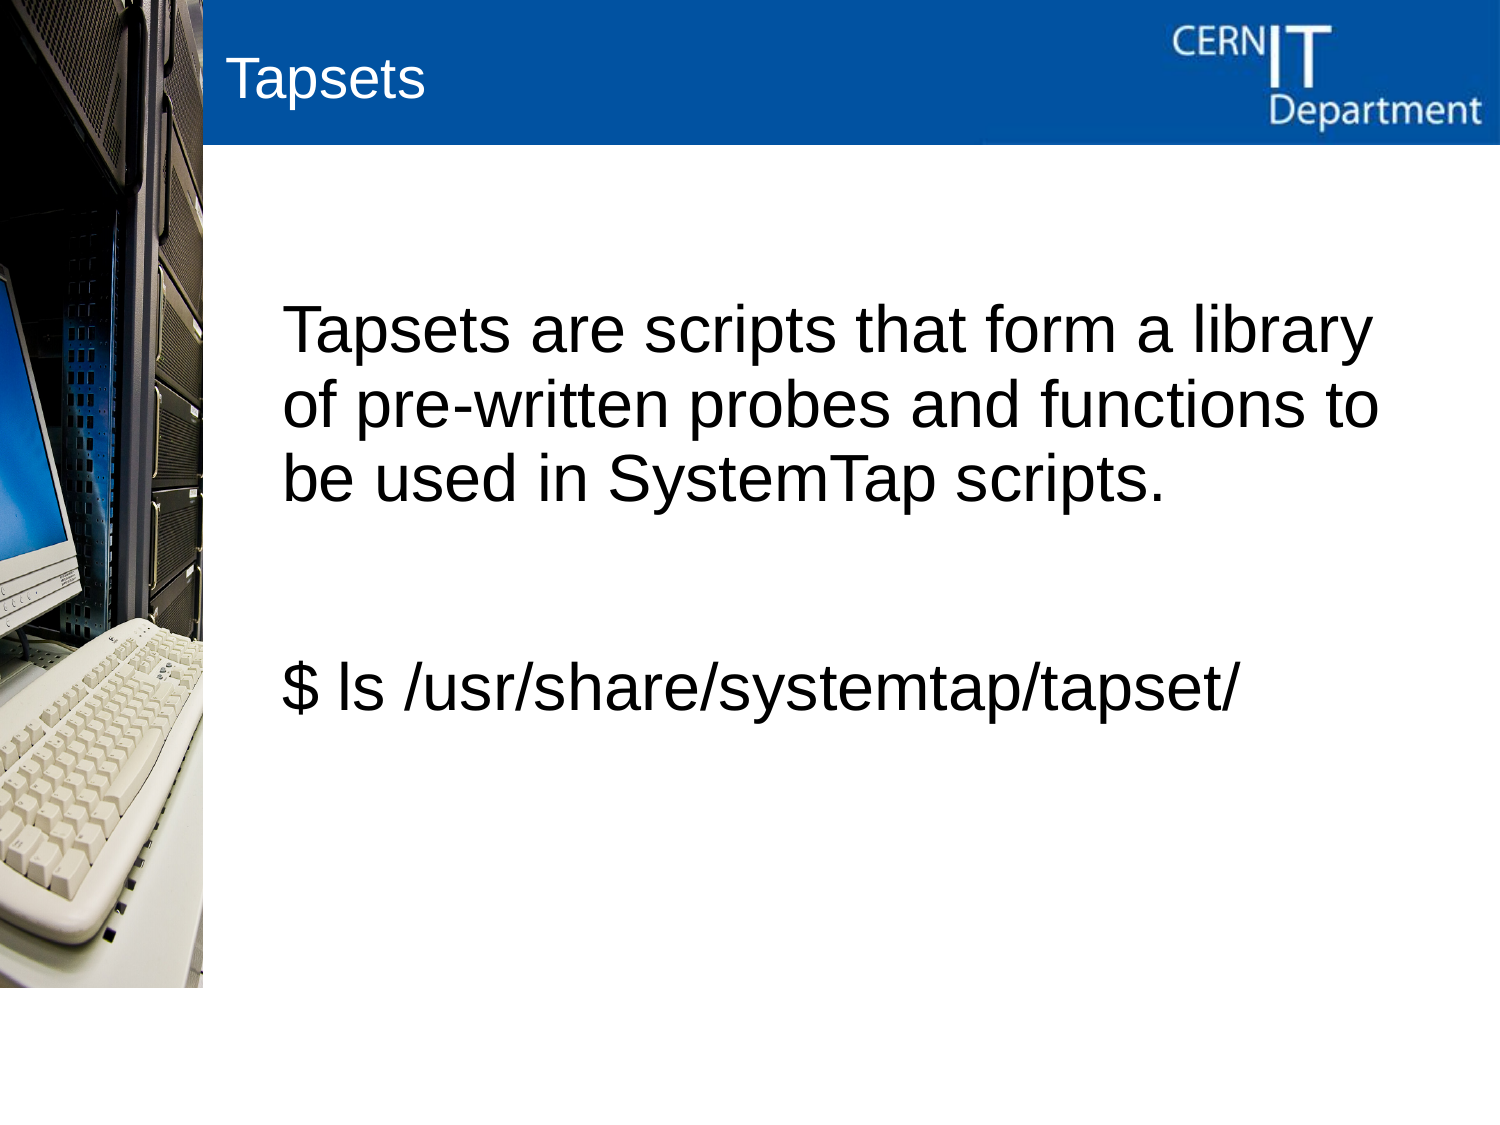

# Tapsets
Tapsets are scripts that form a library of pre-written probes and functions to be used in SystemTap scripts.
$ ls /usr/share/systemtap/tapset/